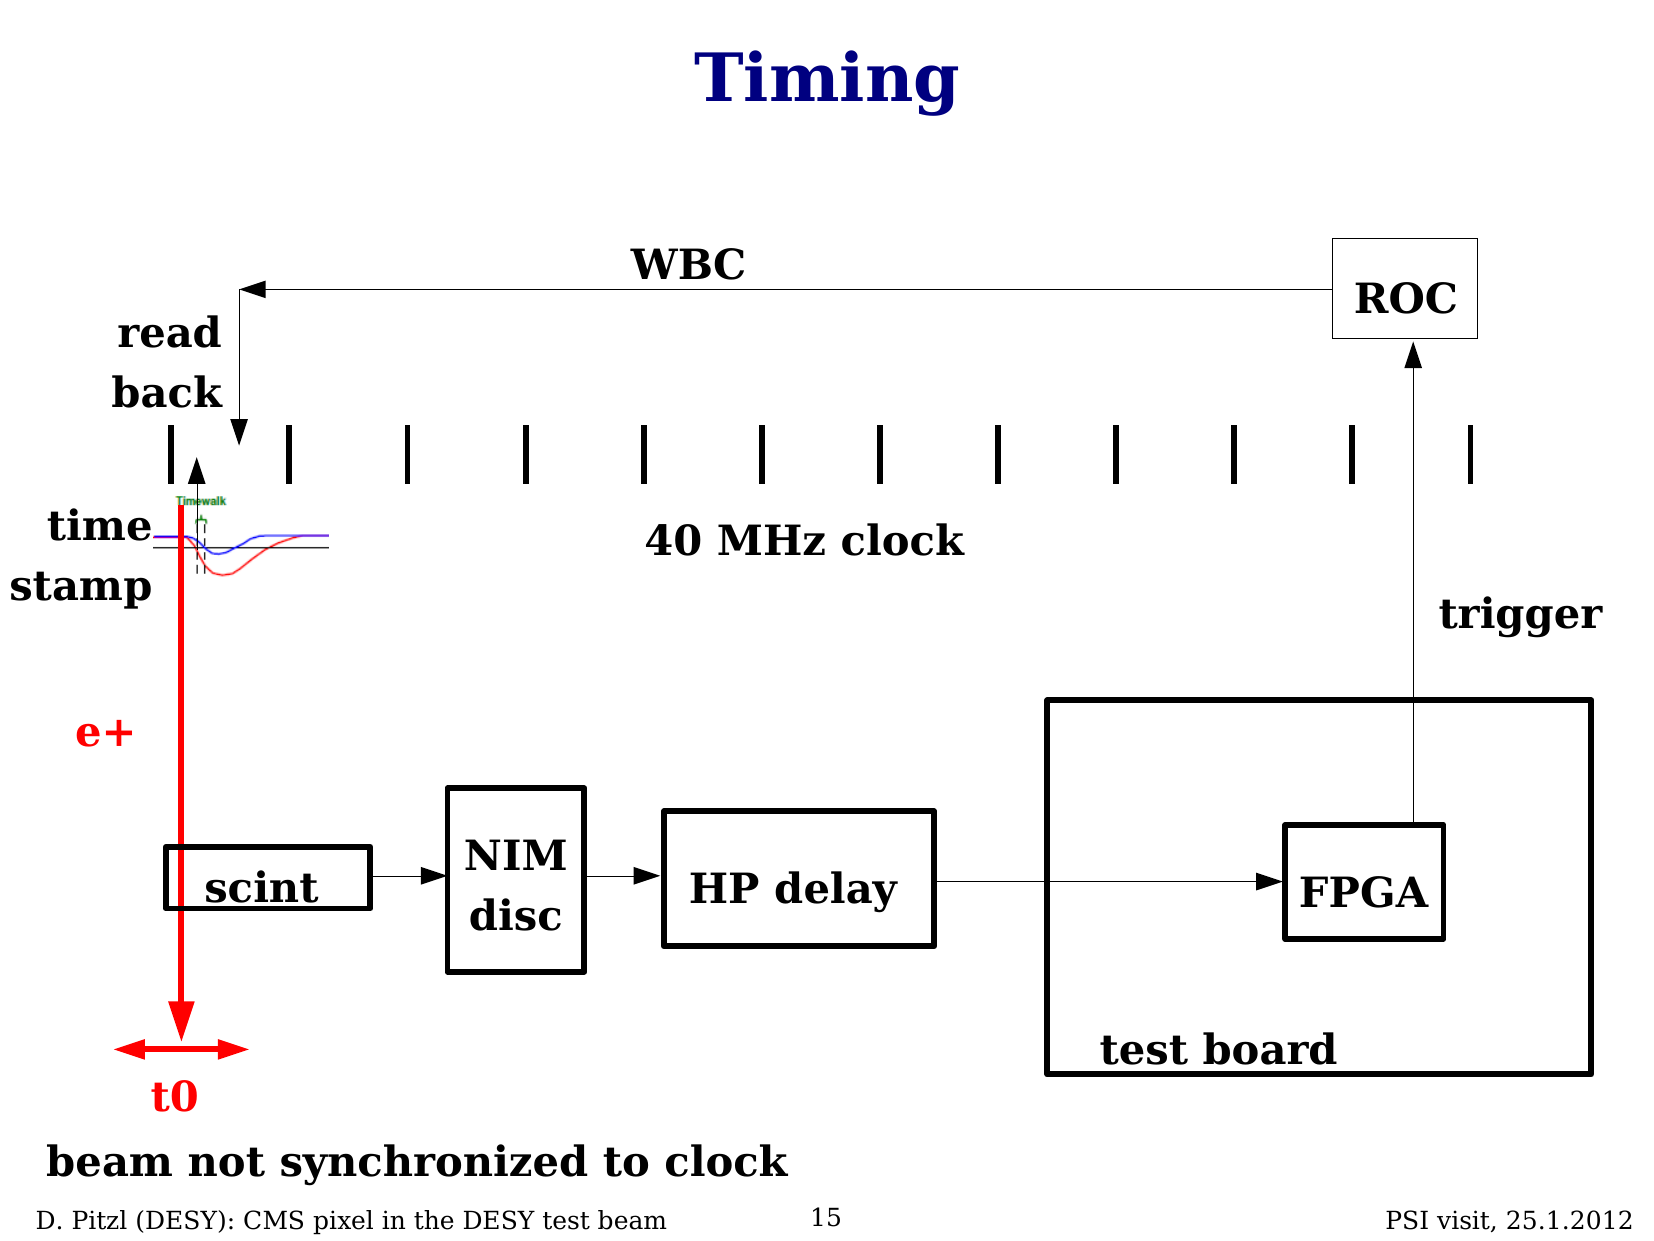

# Timing
WBC
ROC
read
back
time
stamp
40 MHz clock
trigger
e+
NIM
disc
scint
HP delay
FPGA
test board
t0
beam not synchronized to clock